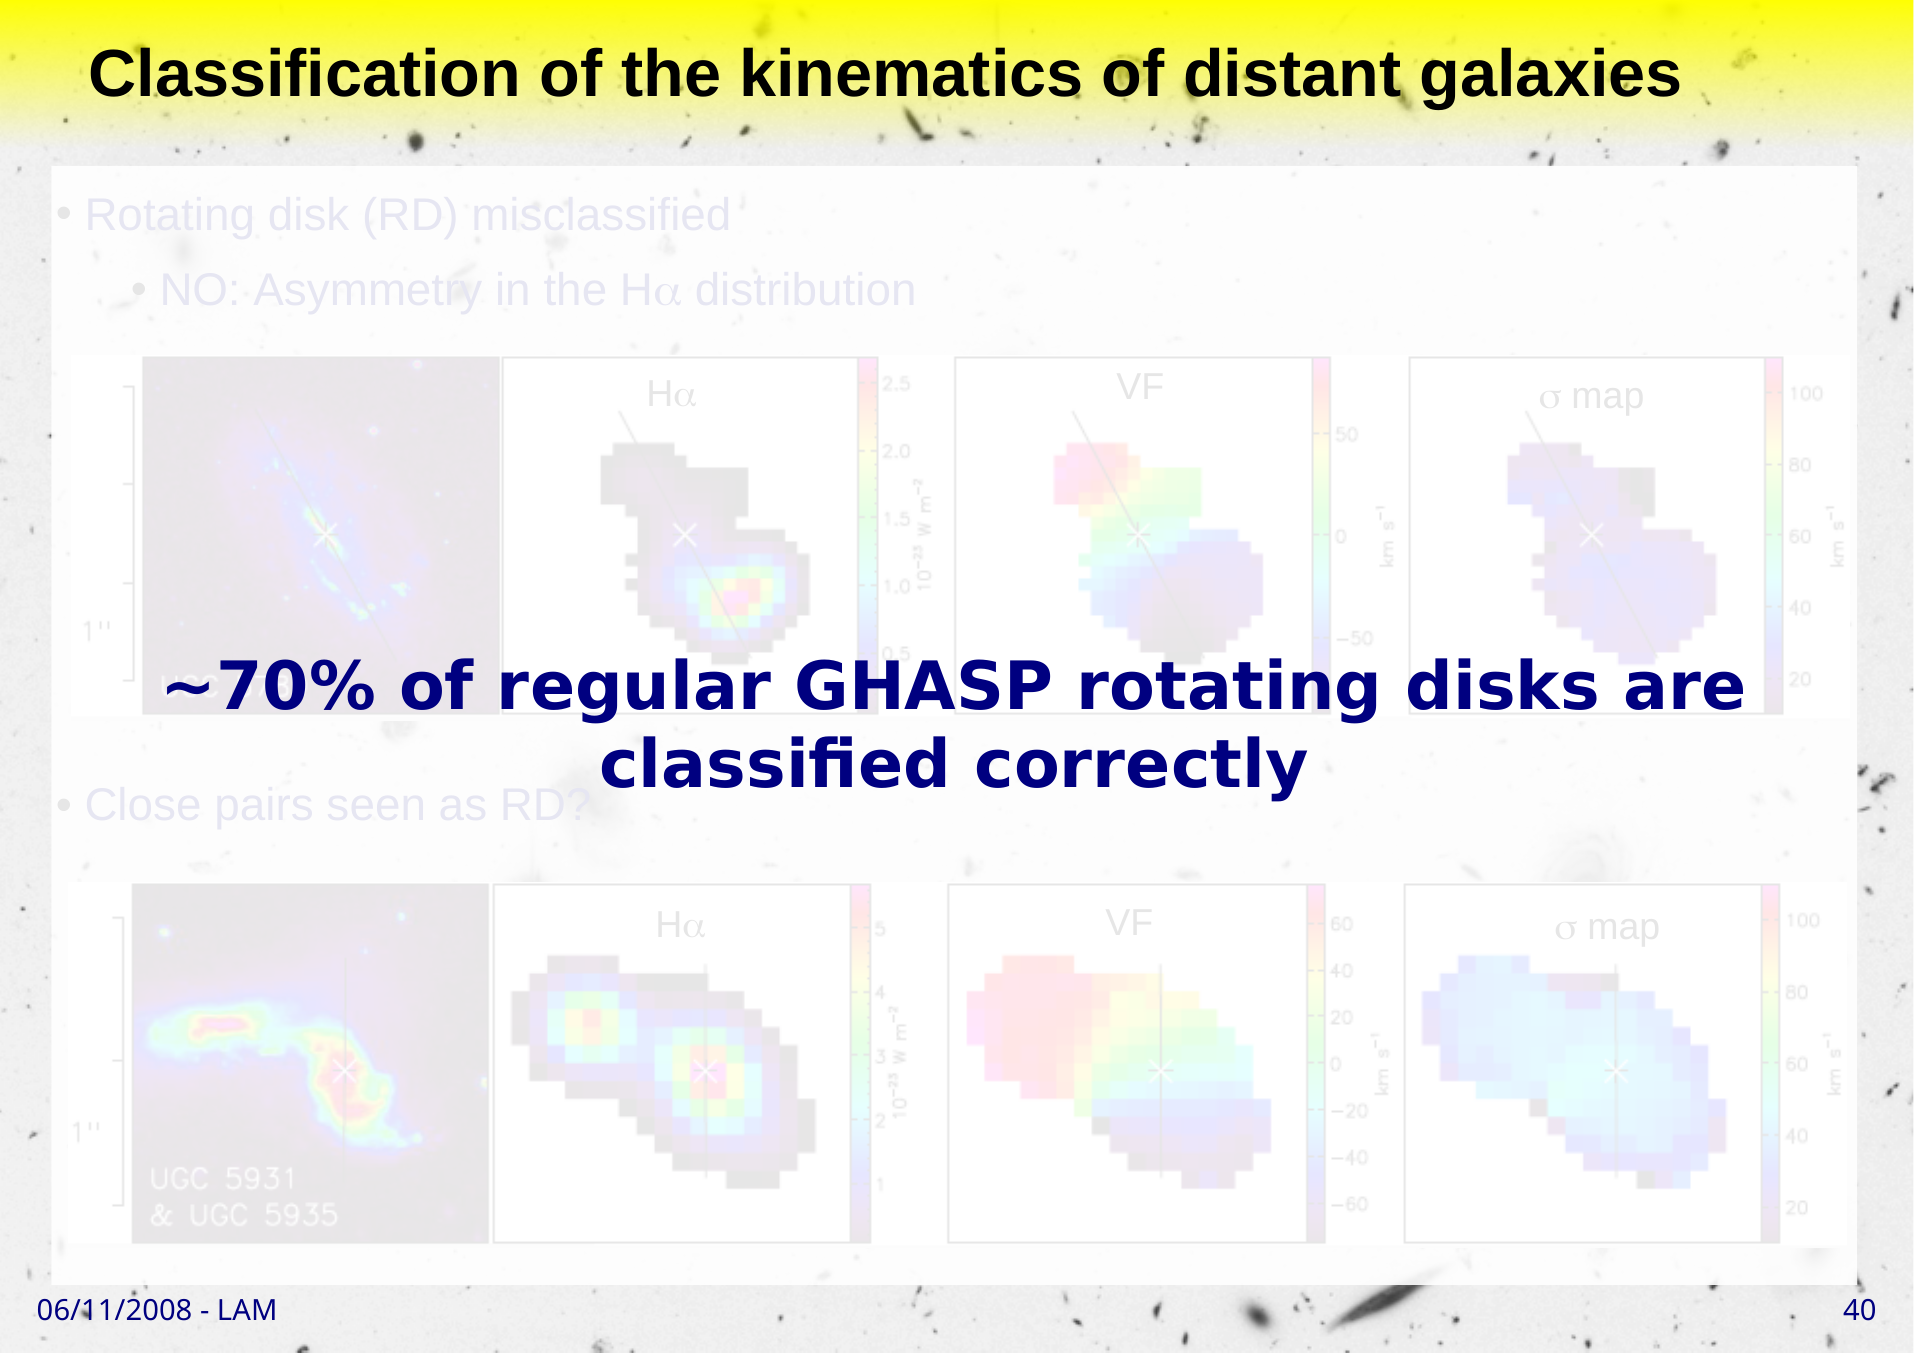

# Classification of the kinematics of distant galaxies
~70% of regular GHASP rotating disks are classified correctly
 Rotating disk (RD) misclassified‏
 NO: Asymmetry in the Hα distribution
 Close pairs seen as RD?
VF
Hα
σ map
VF
Hα
σ map
40
06/11/2008 - LAM